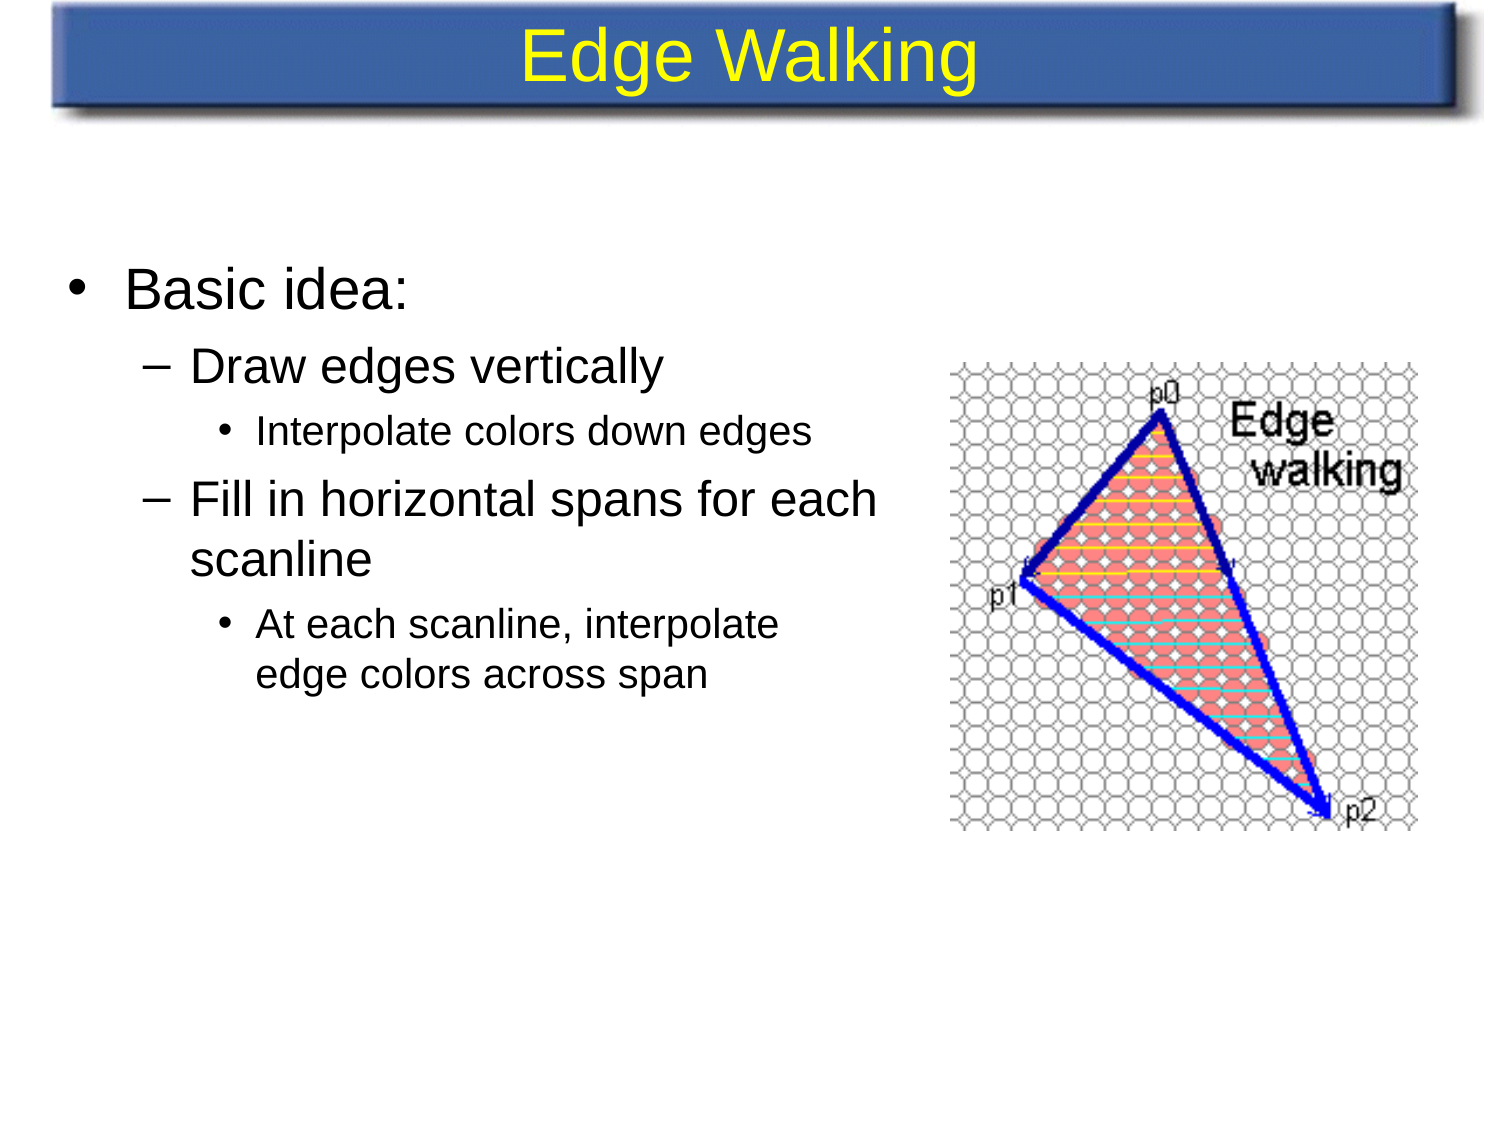

# Edge Walking
Basic idea:
Draw edges vertically
Interpolate colors down edges
Fill in horizontal spans for each
scanline
At each scanline, interpolate
edge colors across span